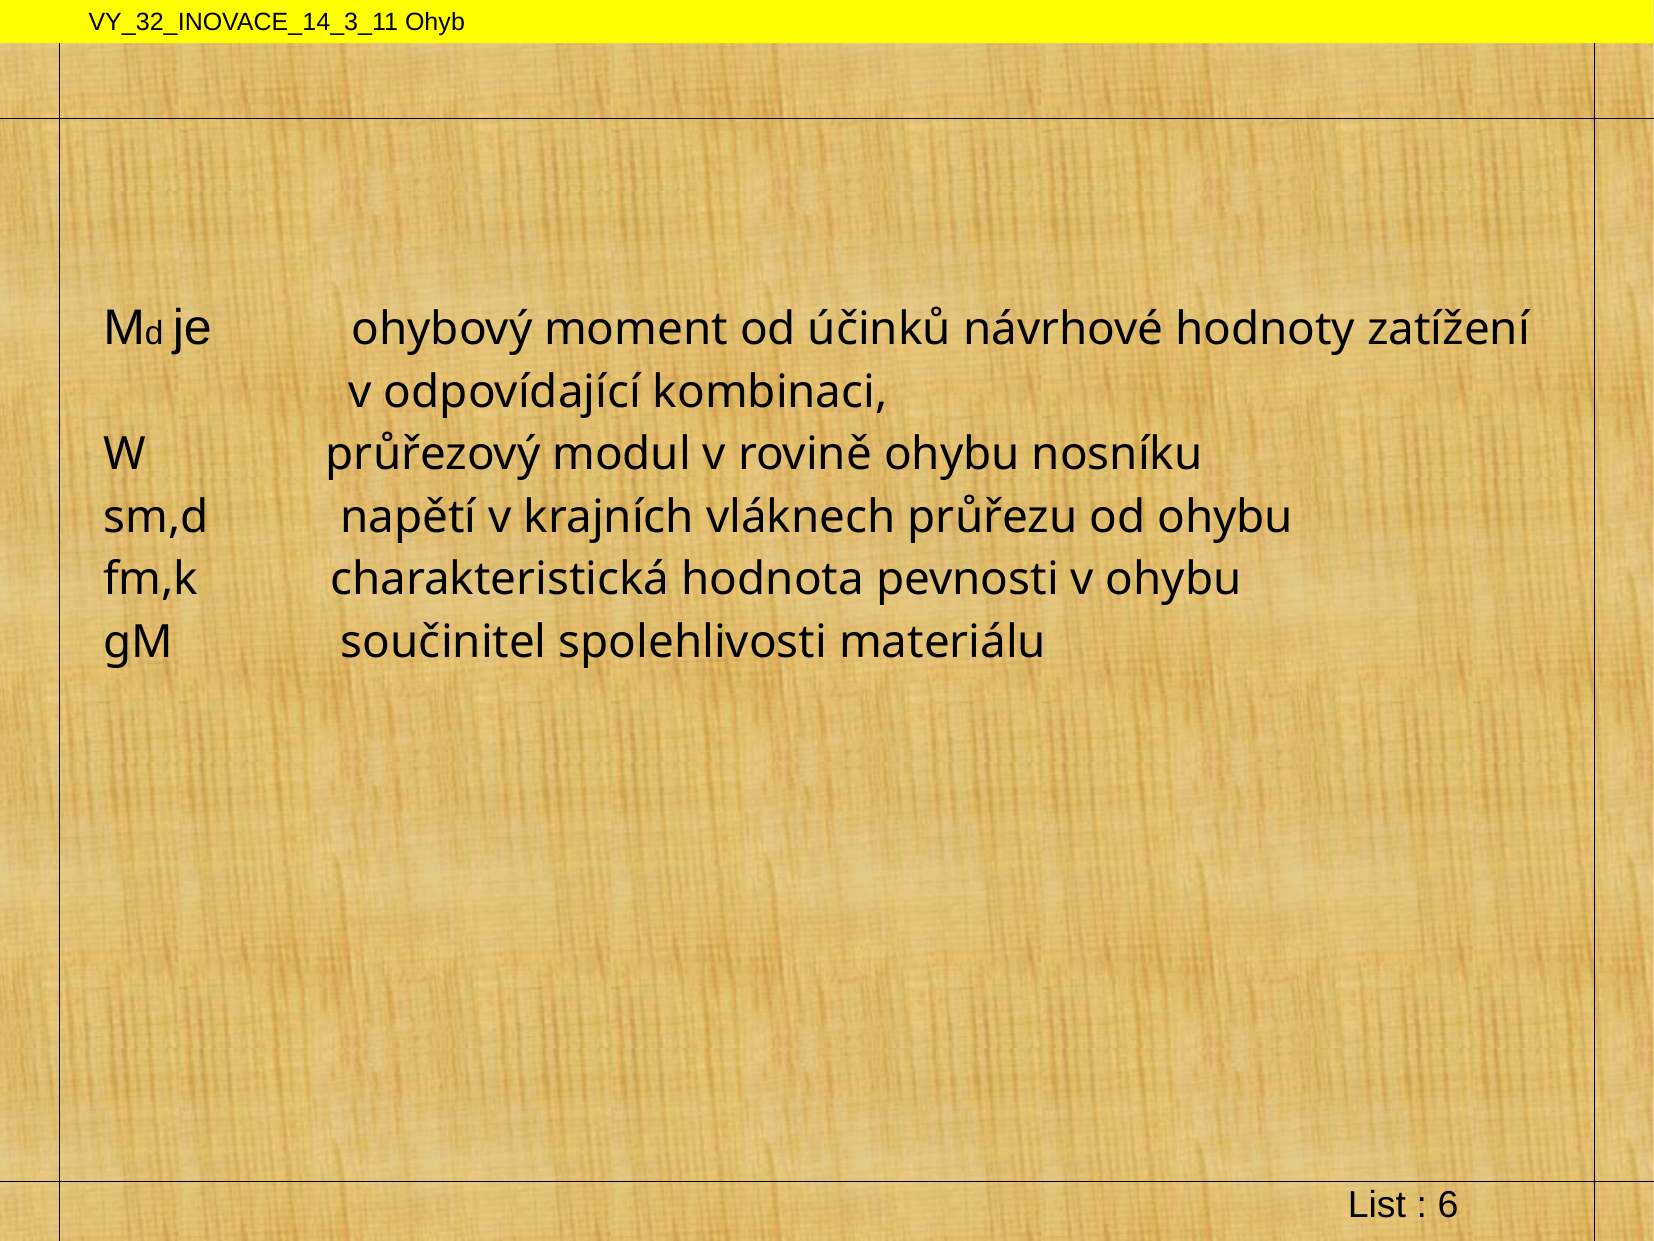

VY_32_INOVACE_14_3_11 Ohyb
Md je ohybový moment od účinků návrhové hodnoty zatížení
			 v odpovídající kombinaci,
W průřezový modul v rovině ohybu nosníku
sm,d napětí v krajních vláknech průřezu od ohybu
fm,k charakteristická hodnota pevnosti v ohybu
gM součinitel spolehlivosti materiálu
List :